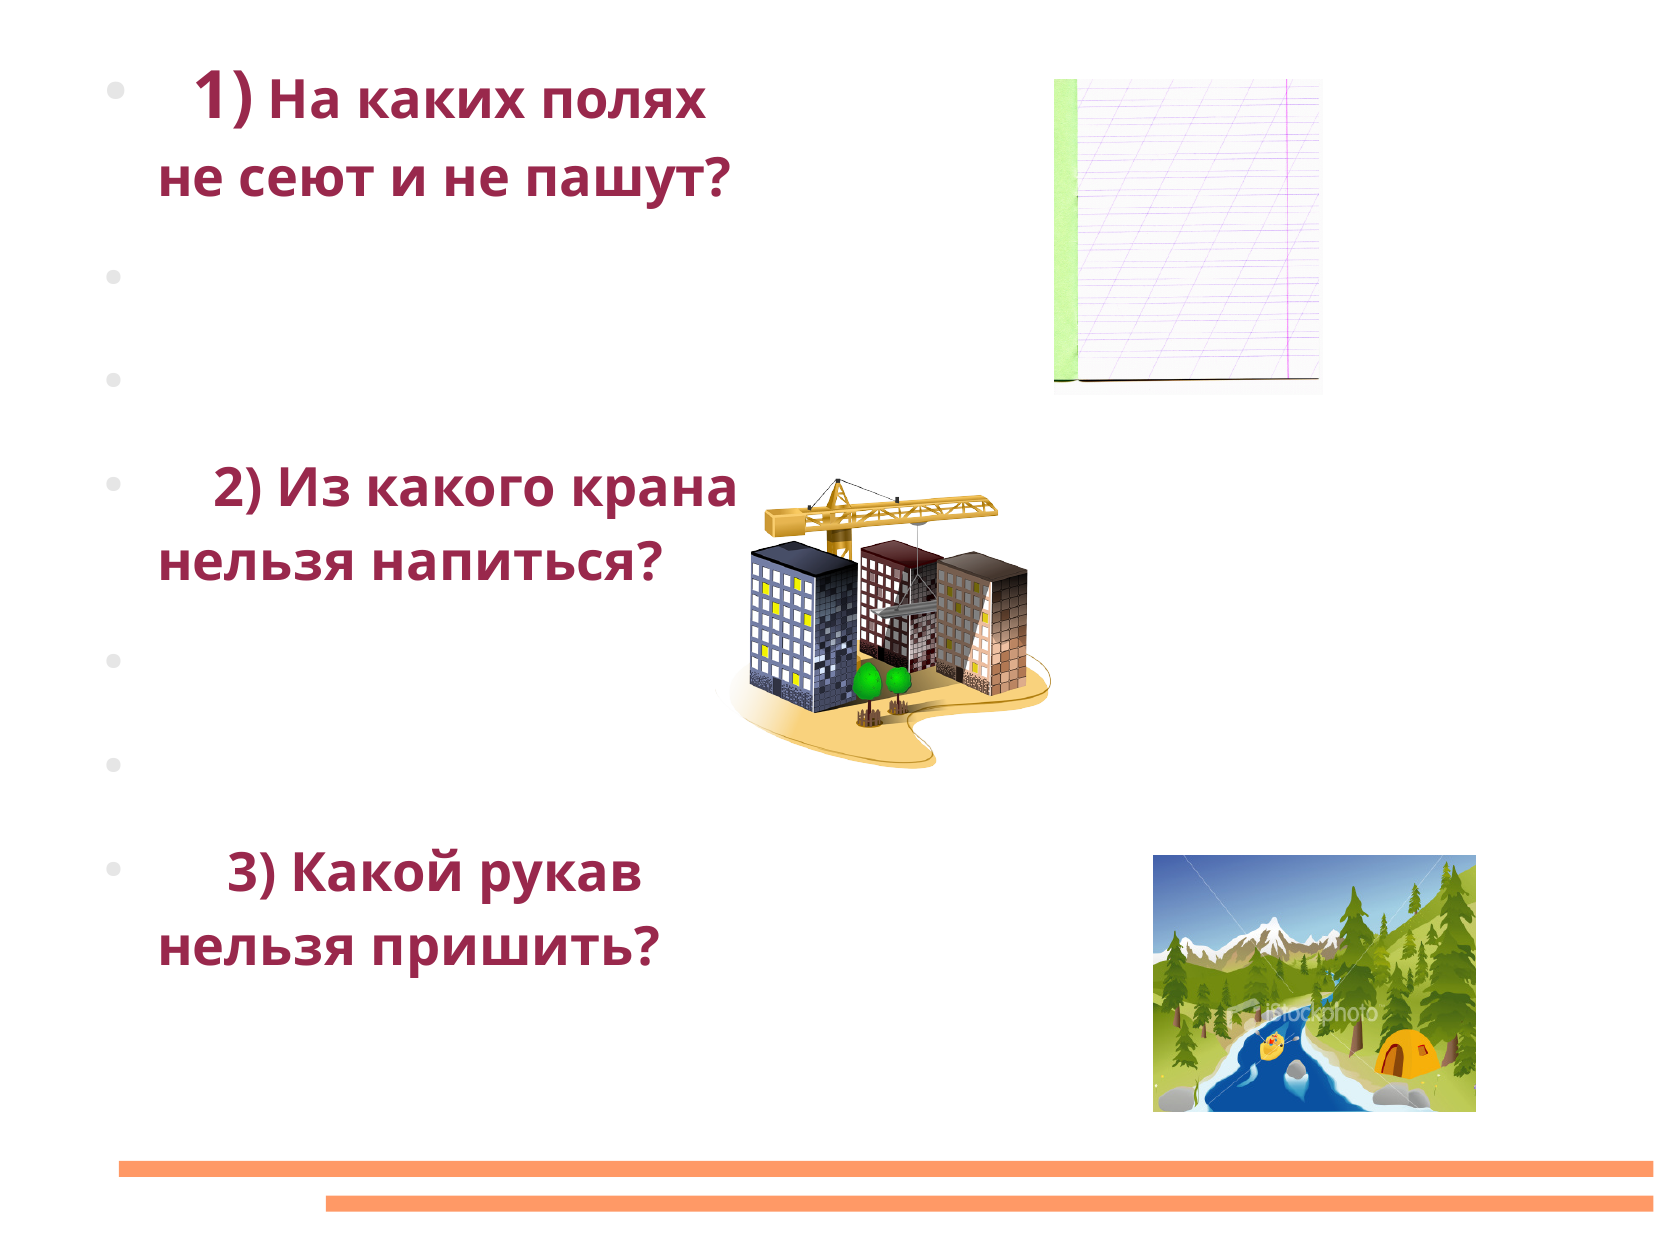

# 1) На каких полях не сеют и не пашут?
 2) Из какого крана нельзя напиться?
 3) Какой рукав нельзя пришить?